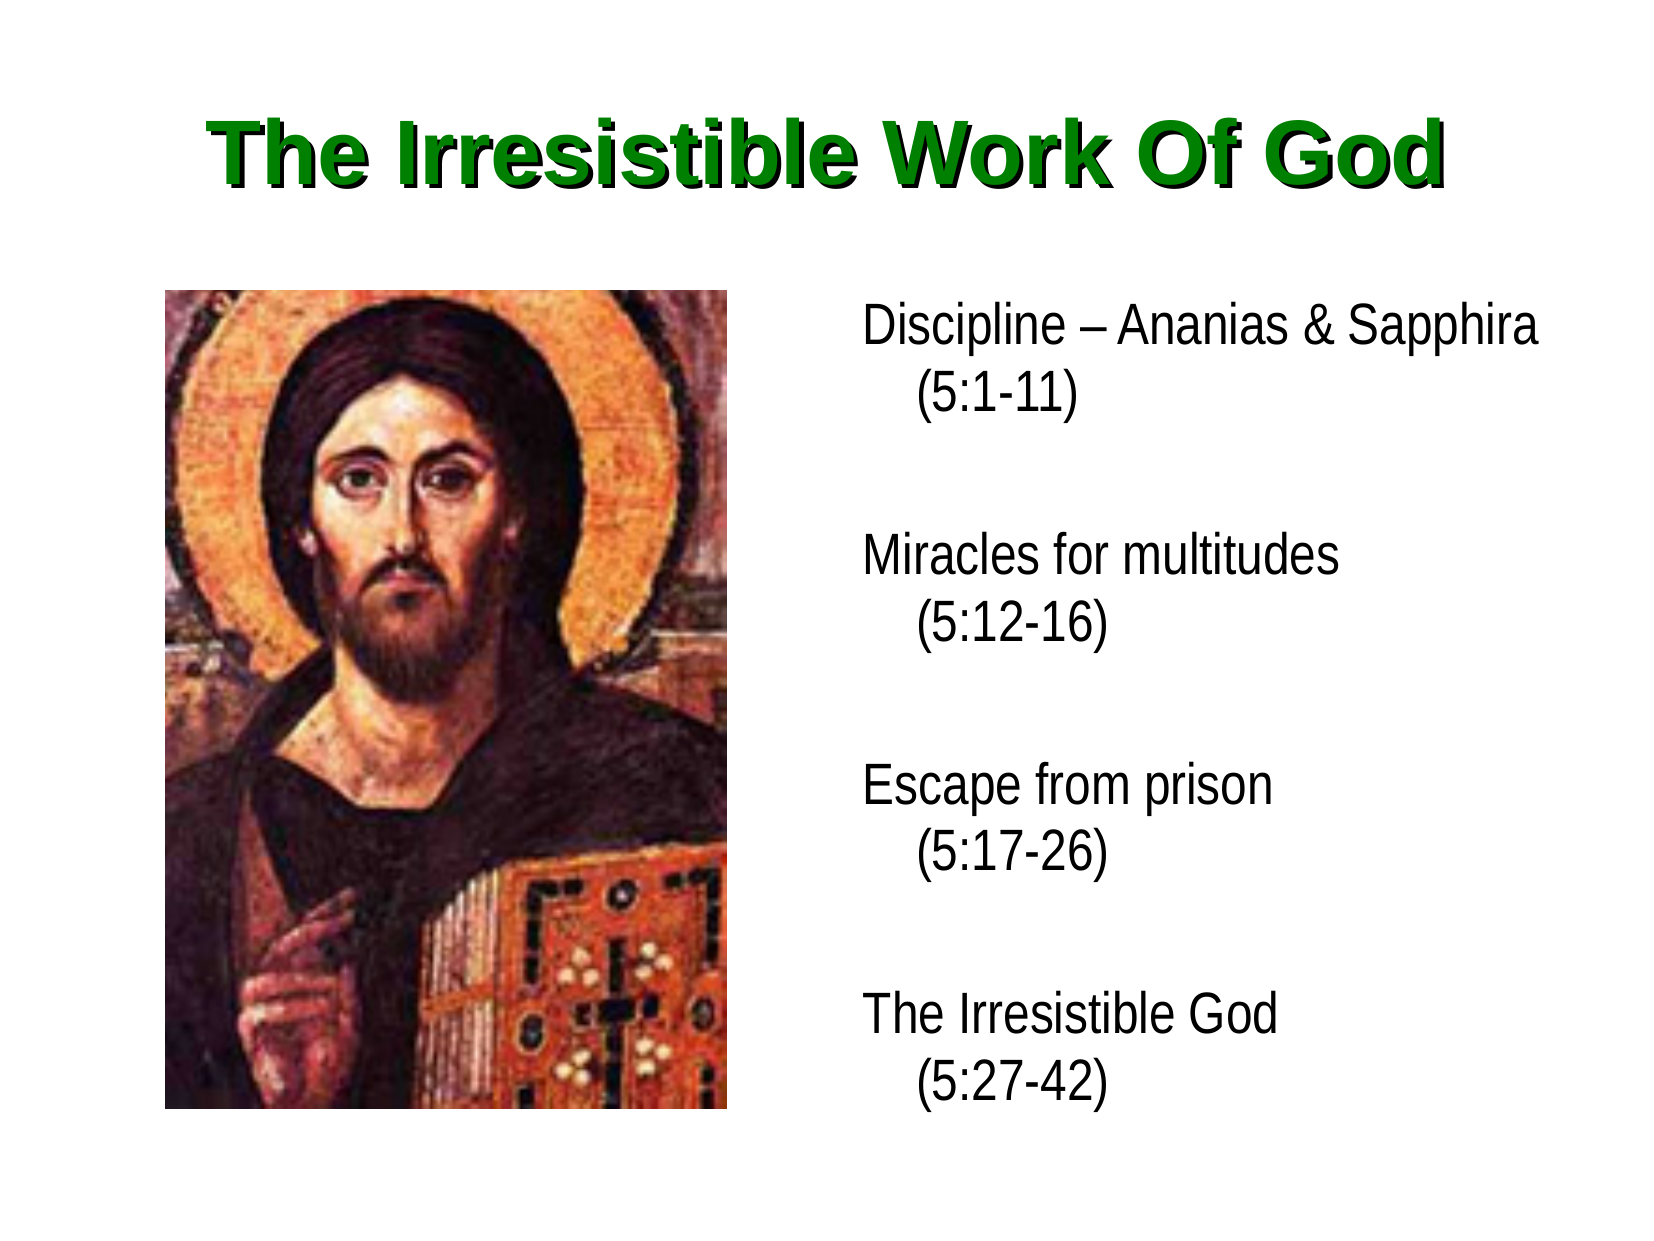

# The Irresistible Work Of God
Discipline – Ananias & Sapphira (5:1-11)
Miracles for multitudes
(5:12-16)
Escape from prison
(5:17-26)
The Irresistible God
(5:27-42)